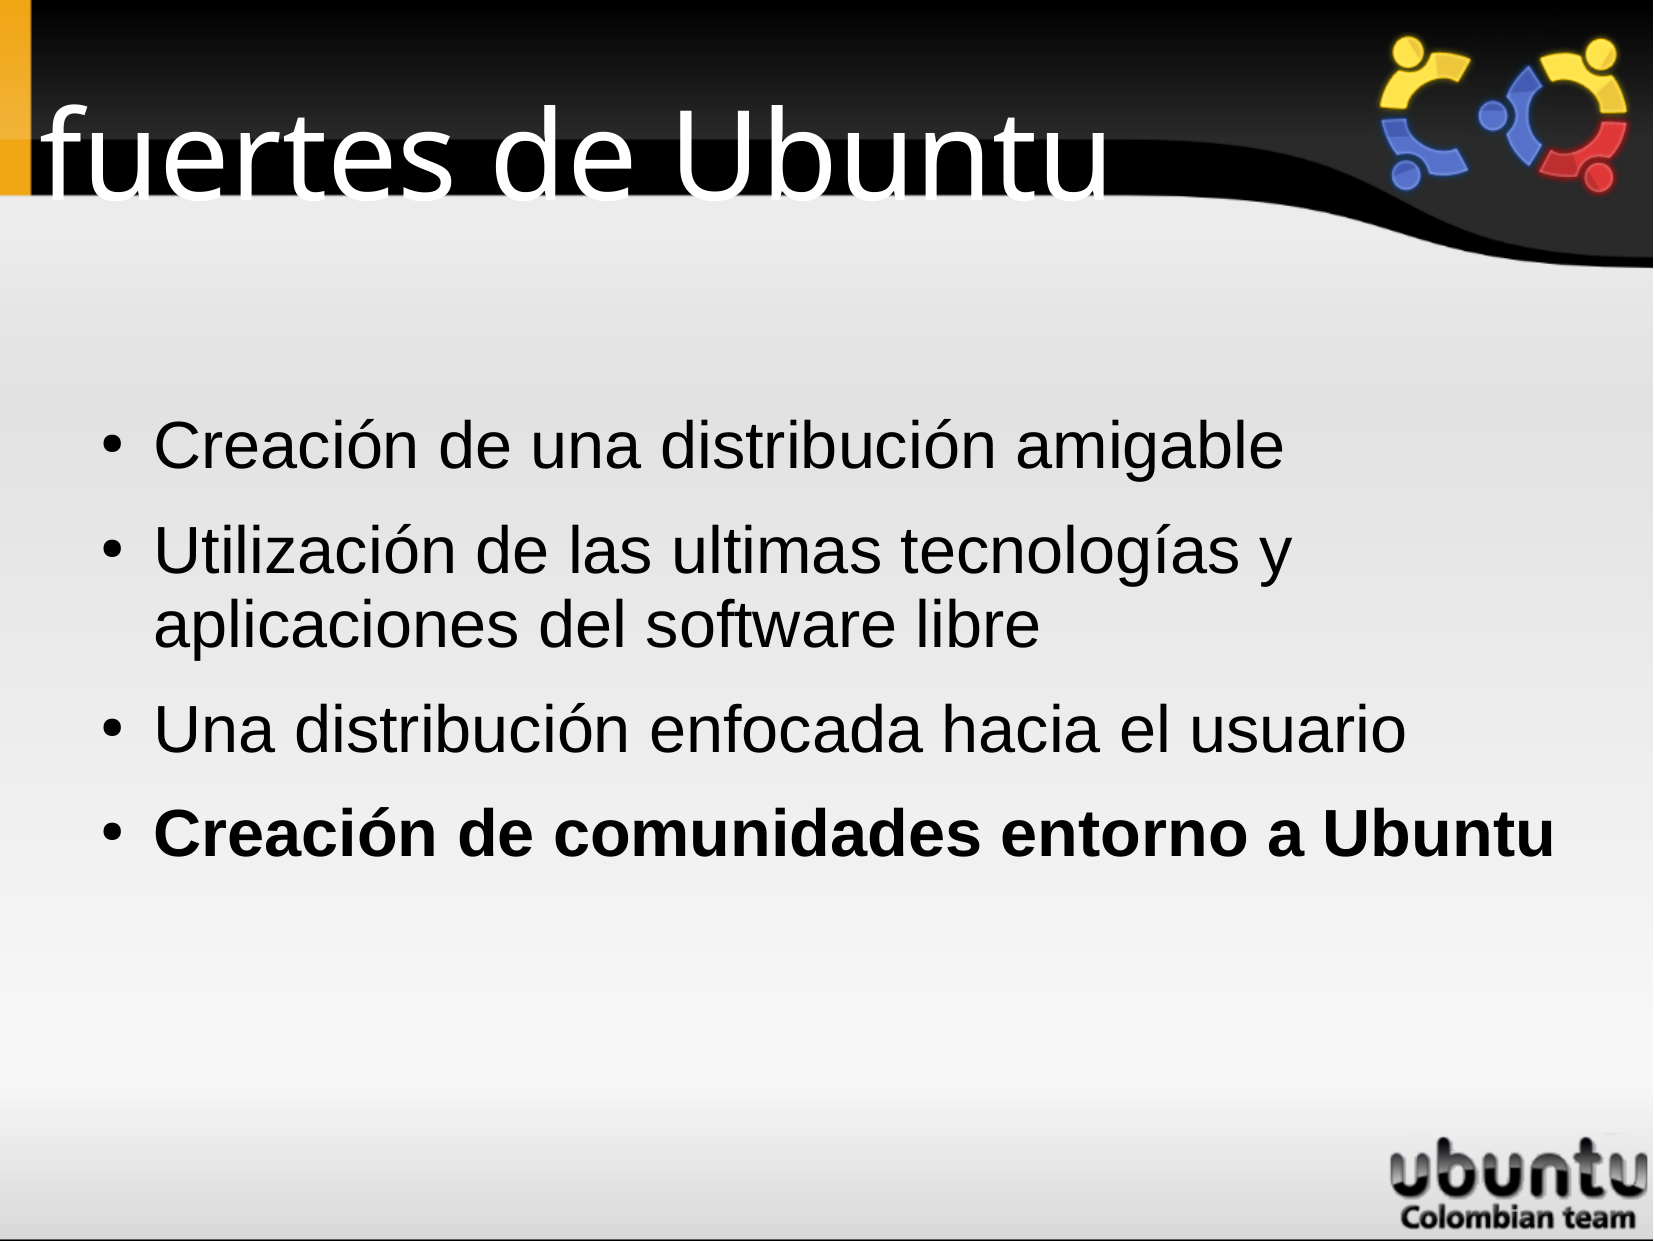

fuertes de Ubuntu
# Creación de una distribución amigable
Utilización de las ultimas tecnologías y aplicaciones del software libre
Una distribución enfocada hacia el usuario
Creación de comunidades entorno a Ubuntu